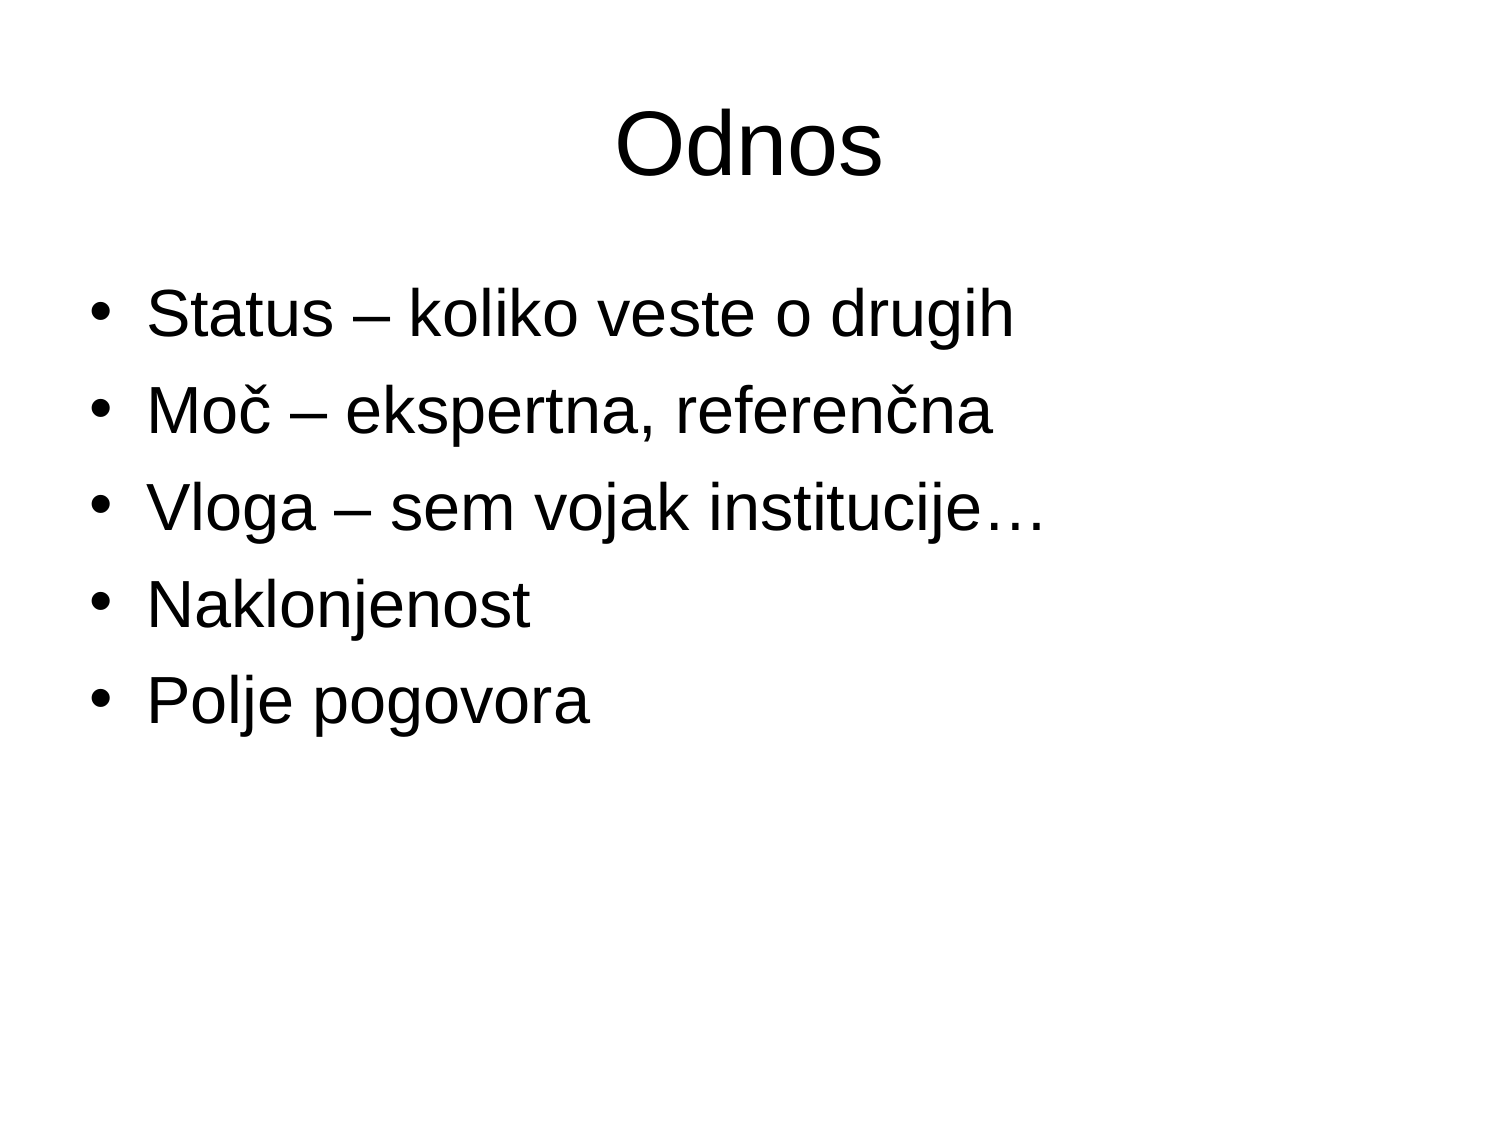

# Odnos
Status – koliko veste o drugih
Moč – ekspertna, referenčna
Vloga – sem vojak institucije…
Naklonjenost
Polje pogovora